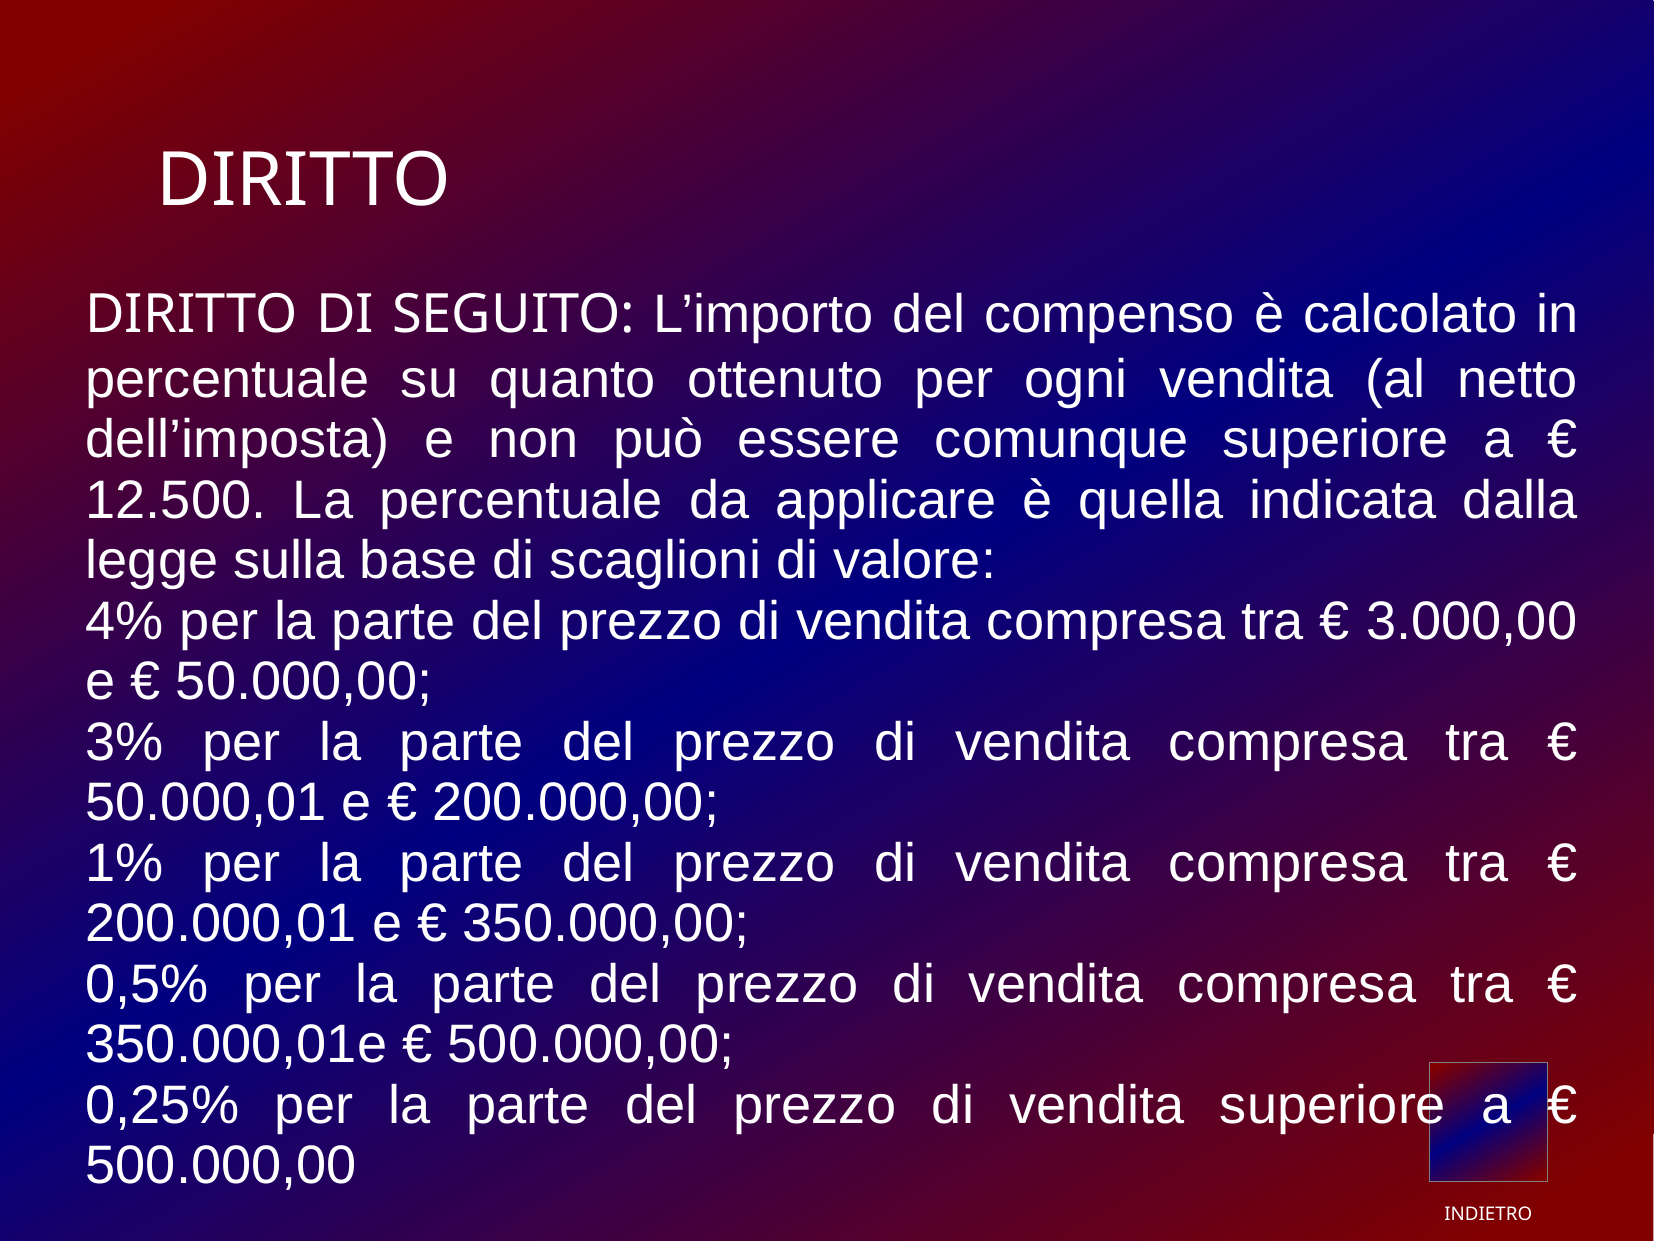

DIRITTO
DIRITTO DI SEGUITO: L’importo del compenso è calcolato in percentuale su quanto ottenuto per ogni vendita (al netto dell’imposta) e non può essere comunque superiore a € 12.500. La percentuale da applicare è quella indicata dalla legge sulla base di scaglioni di valore:
4% per la parte del prezzo di vendita compresa tra € 3.000,00 e € 50.000,00;
3% per la parte del prezzo di vendita compresa tra € 50.000,01 e € 200.000,00;
1% per la parte del prezzo di vendita compresa tra € 200.000,01 e € 350.000,00;
0,5% per la parte del prezzo di vendita compresa tra € 350.000,01e € 500.000,00;
0,25% per la parte del prezzo di vendita superiore a € 500.000,00
INDIETRO